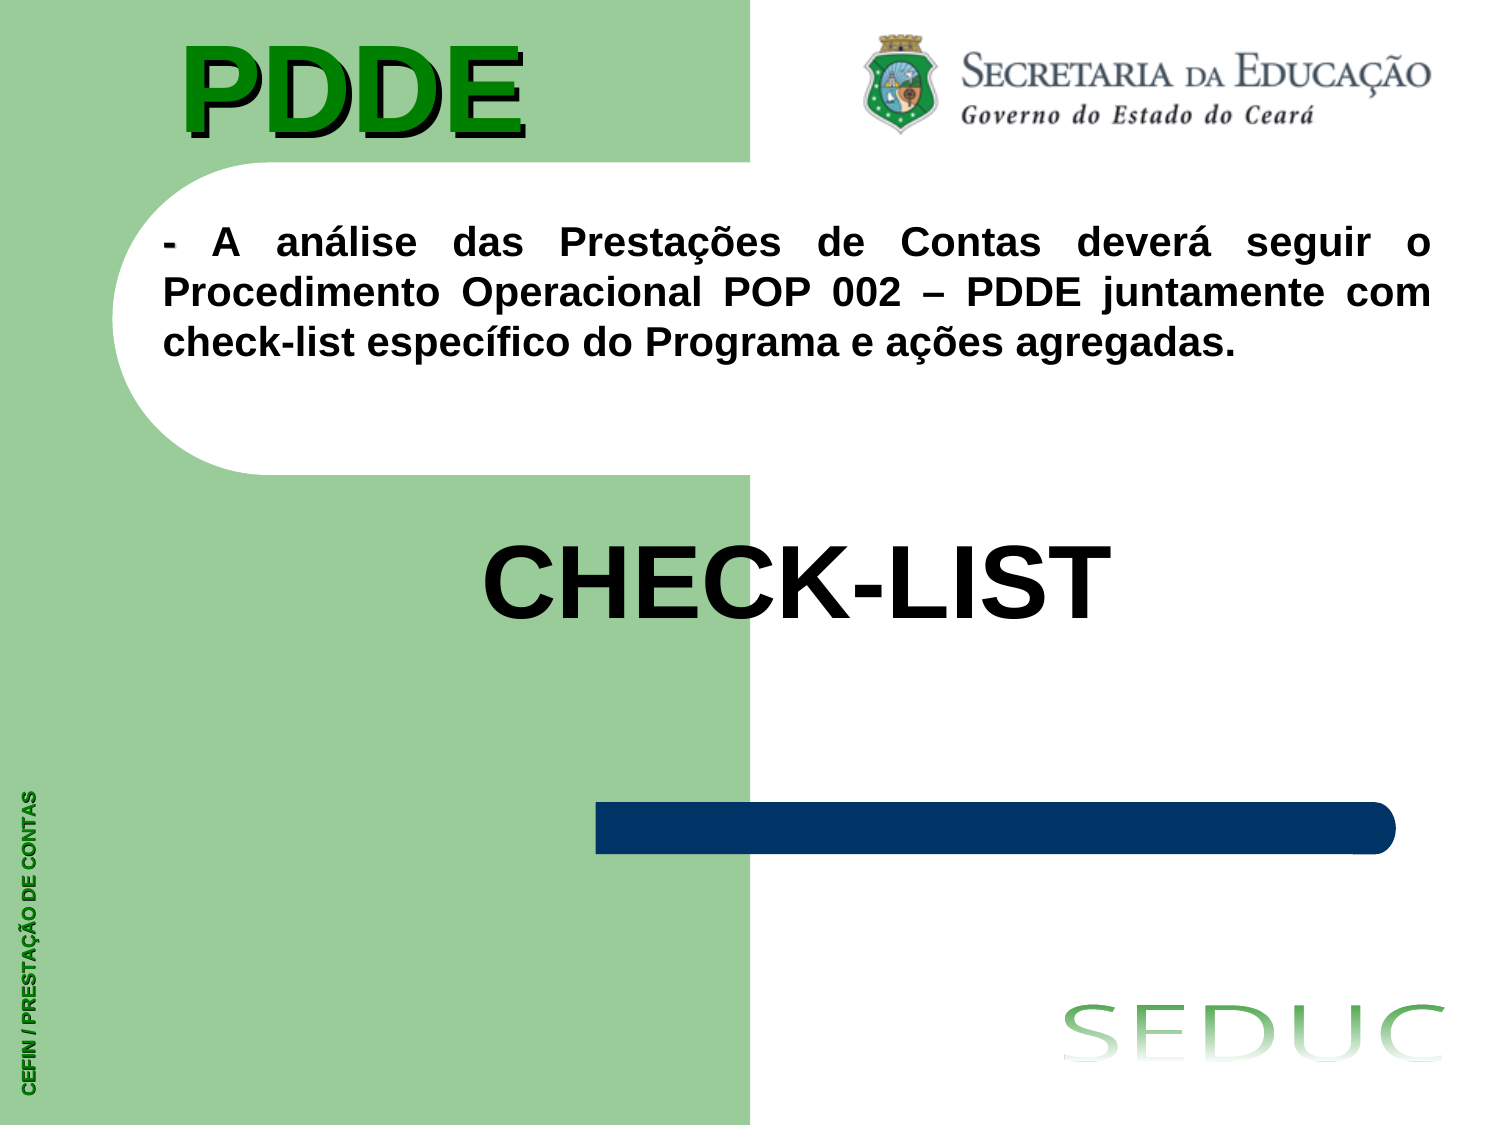

PDDE
- A análise das Prestações de Contas deverá seguir o Procedimento Operacional POP 002 – PDDE juntamente com check-list específico do Programa e ações agregadas.
CHECK-LIST
 CEFIN / PRESTAÇÃO DE CONTAS
SEDUC